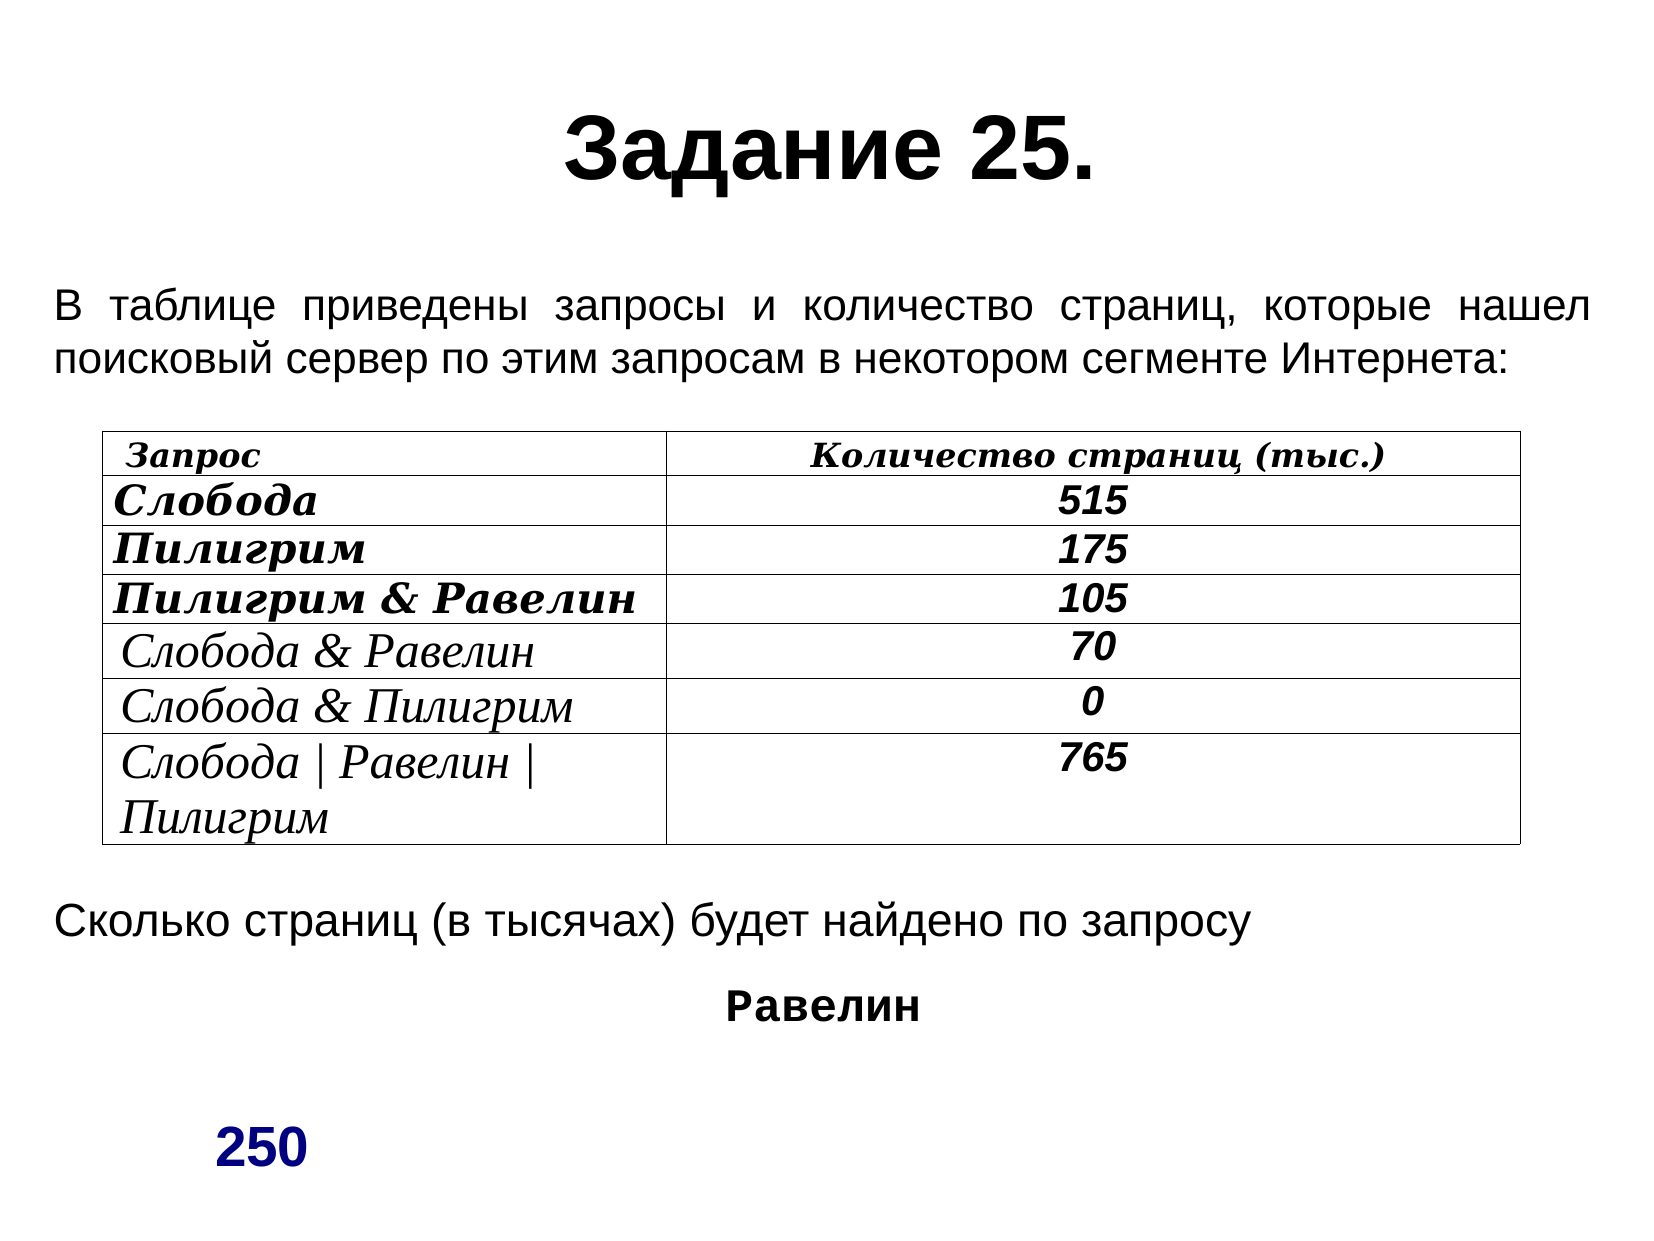

# Задание 25.
В таблице приведены запросы и количество страниц, которые нашел поисковый сервер по этим запросам в некотором сегменте Интернета:
Сколько страниц (в тысячах) будет найдено по запросу
Равелин
 	 250
| Запрос | Количество страниц (тыс.) |
| --- | --- |
| Слобода | 515 |
| Пилигрим | 175 |
| Пилигрим & Равелин | 105 |
| Слобода & Равелин | 70 |
| Слобода & Пилигрим | 0 |
| Слобода | Равелин | Пилигрим | 765 |